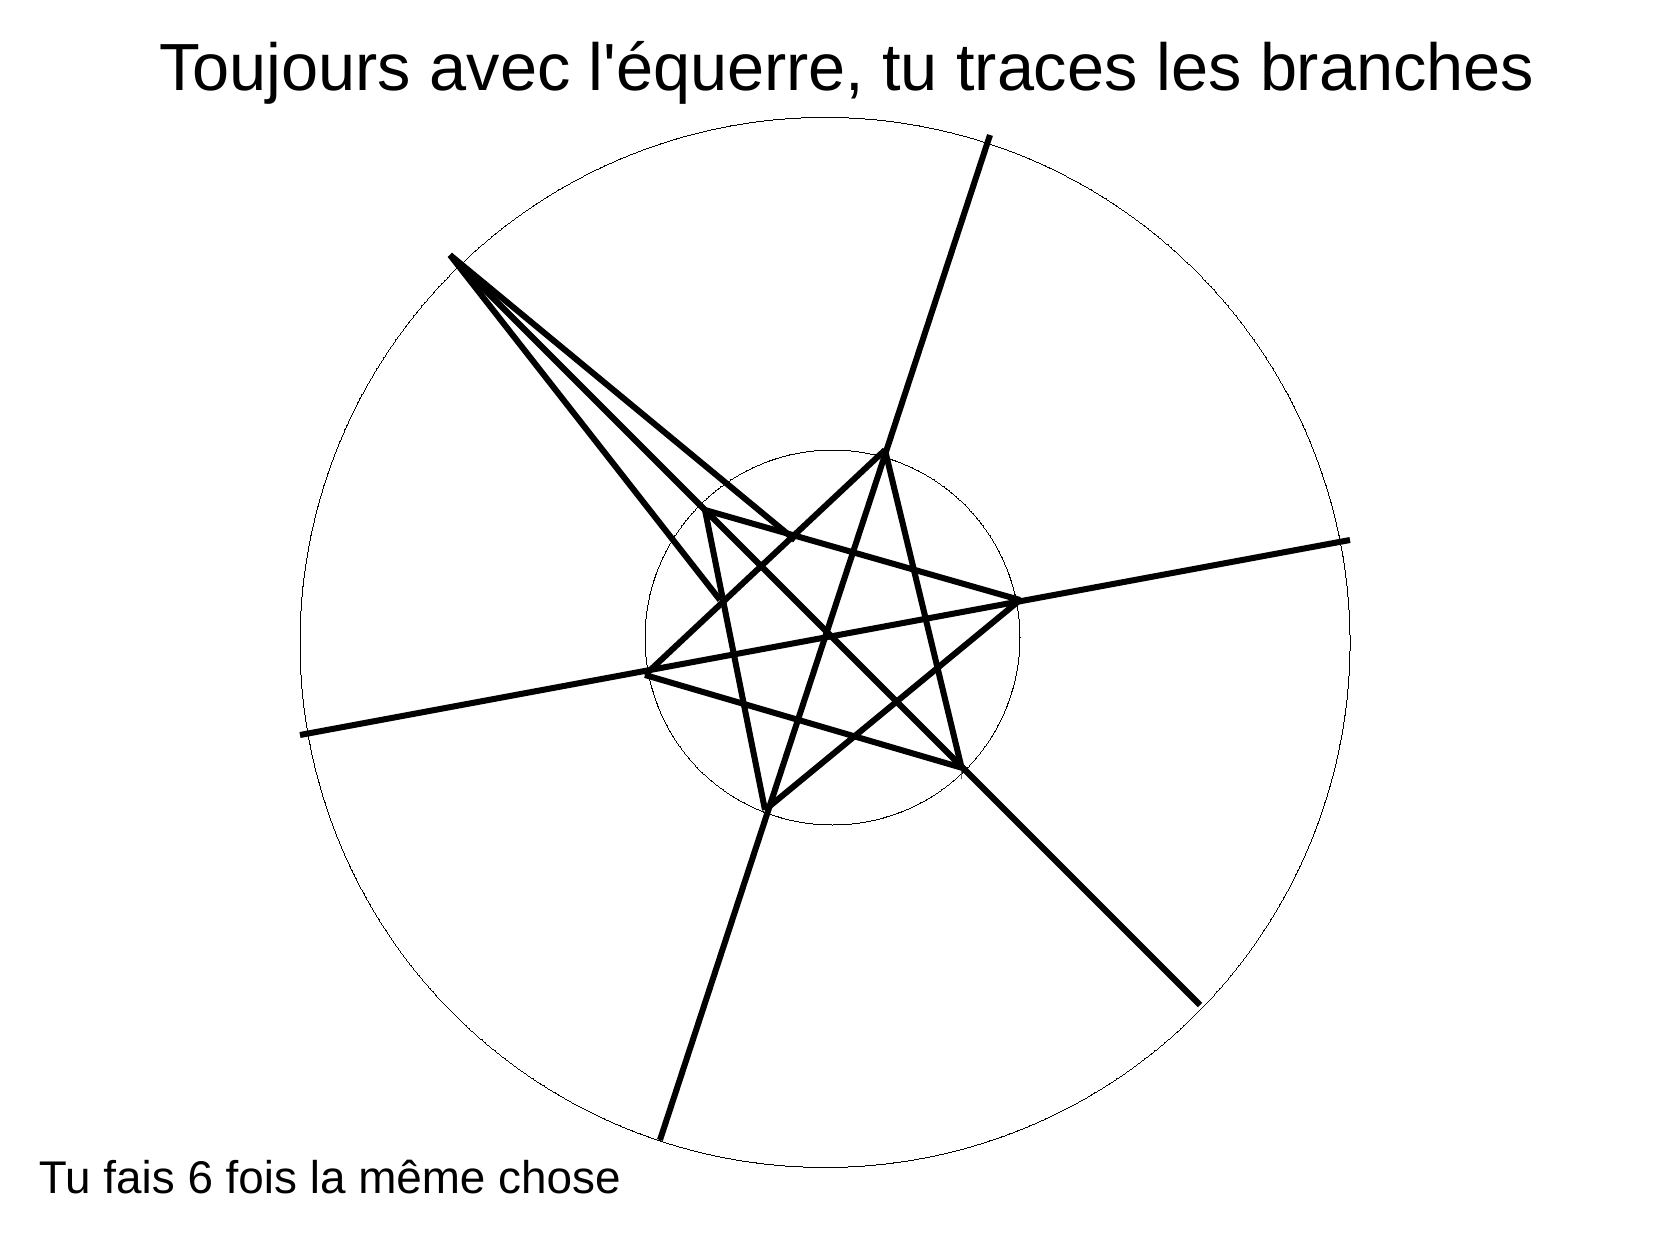

# Toujours avec l'équerre, tu traces les branches
Tu fais 6 fois la même chose